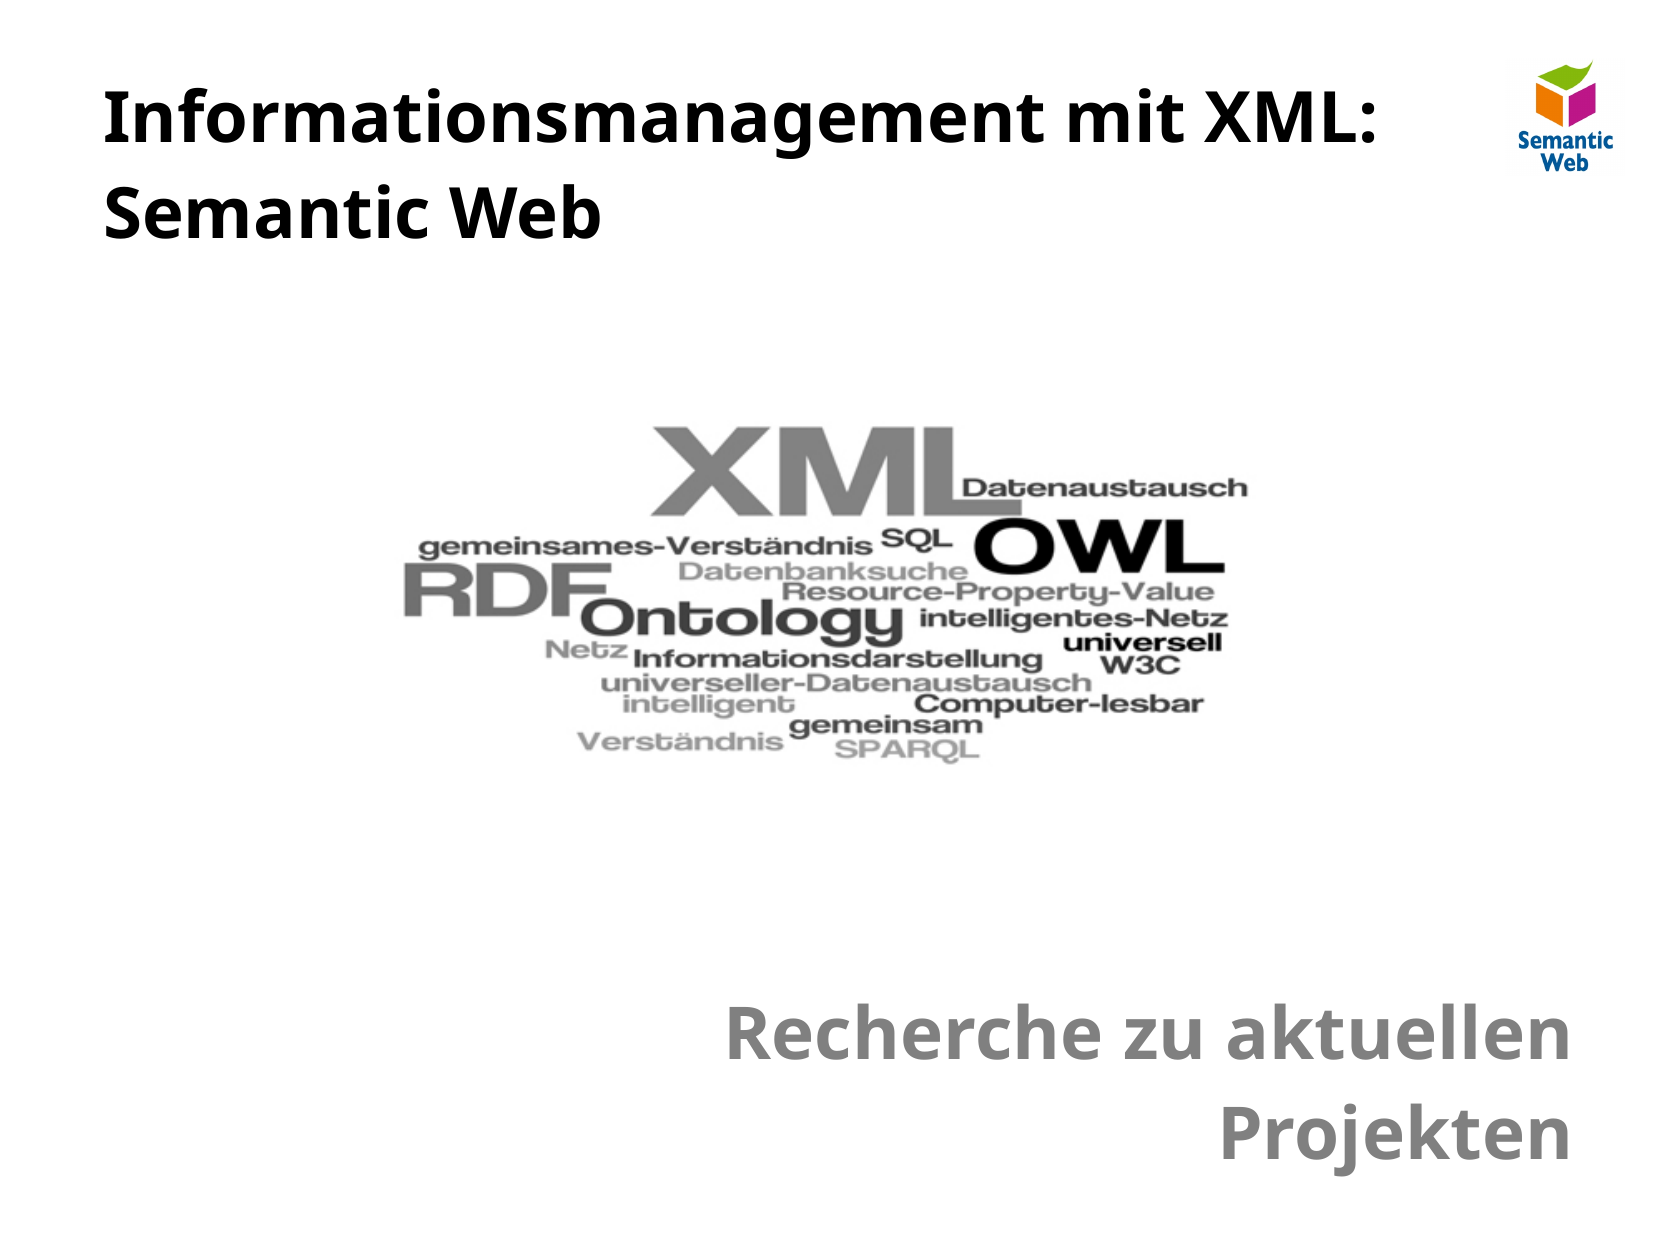

Informationsmanagement mit XML: Semantic Web
Recherche zu aktuellen Projekten